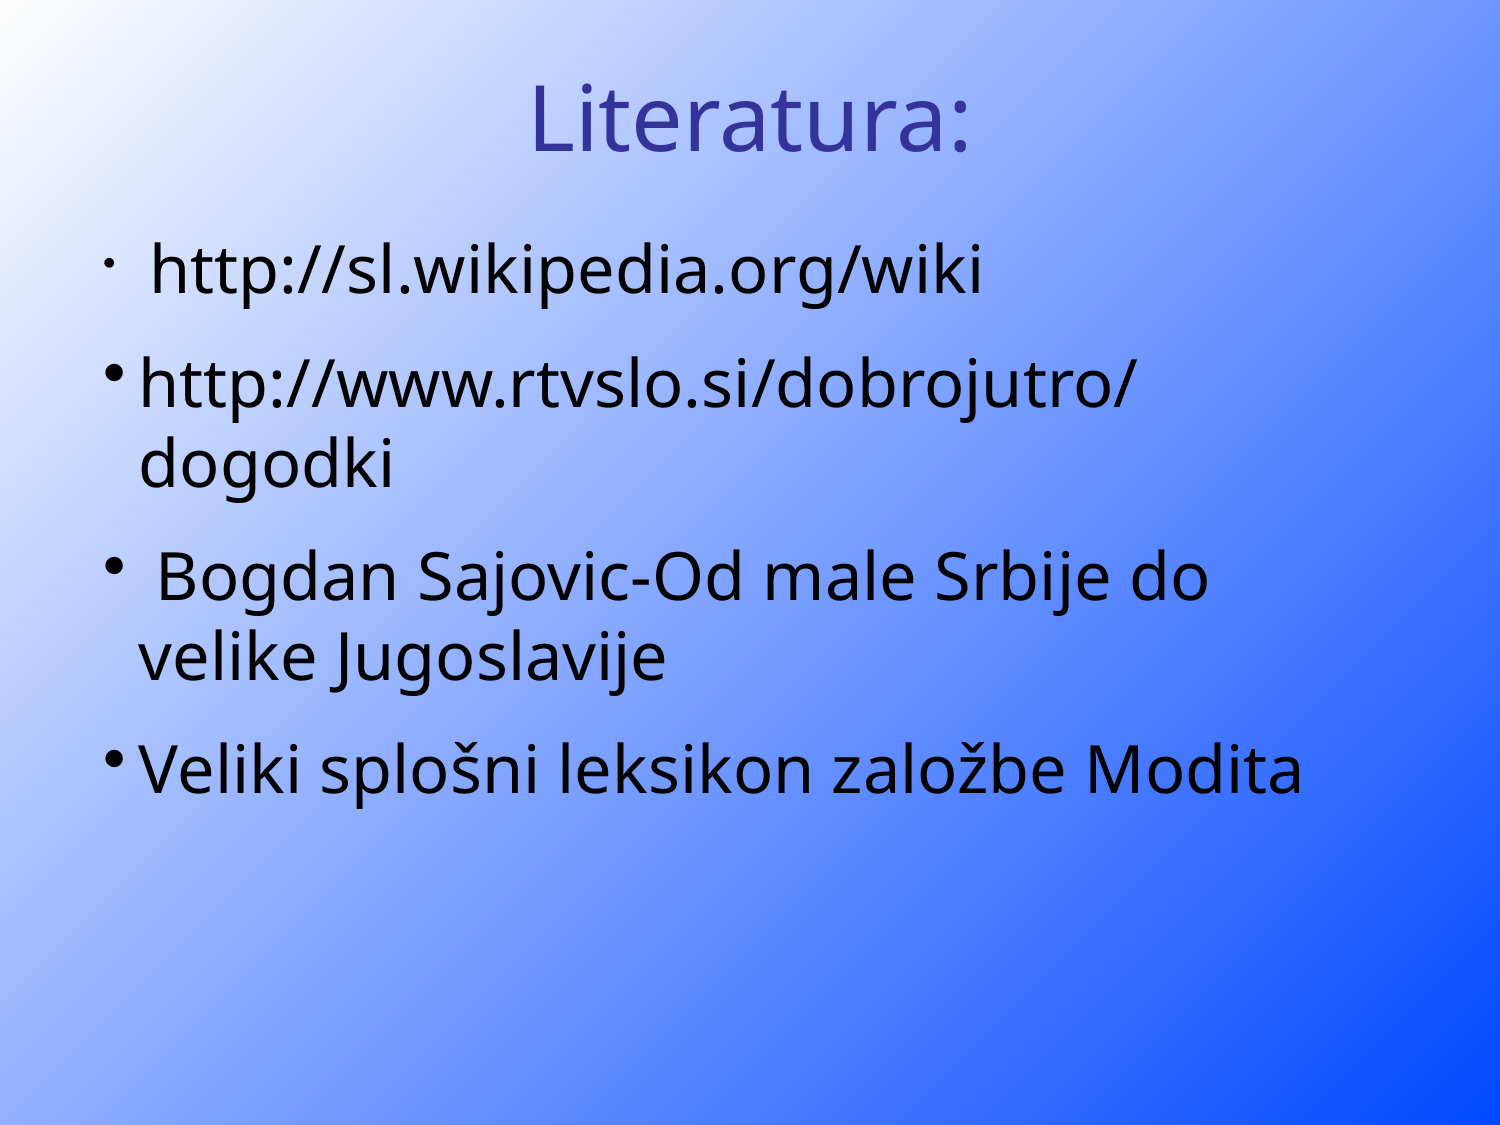

# Literatura:
 http://sl.wikipedia.org/wiki
http://www.rtvslo.si/dobrojutro/dogodki
 Bogdan Sajovic-Od male Srbije do velike Jugoslavije
Veliki splošni leksikon založbe Modita